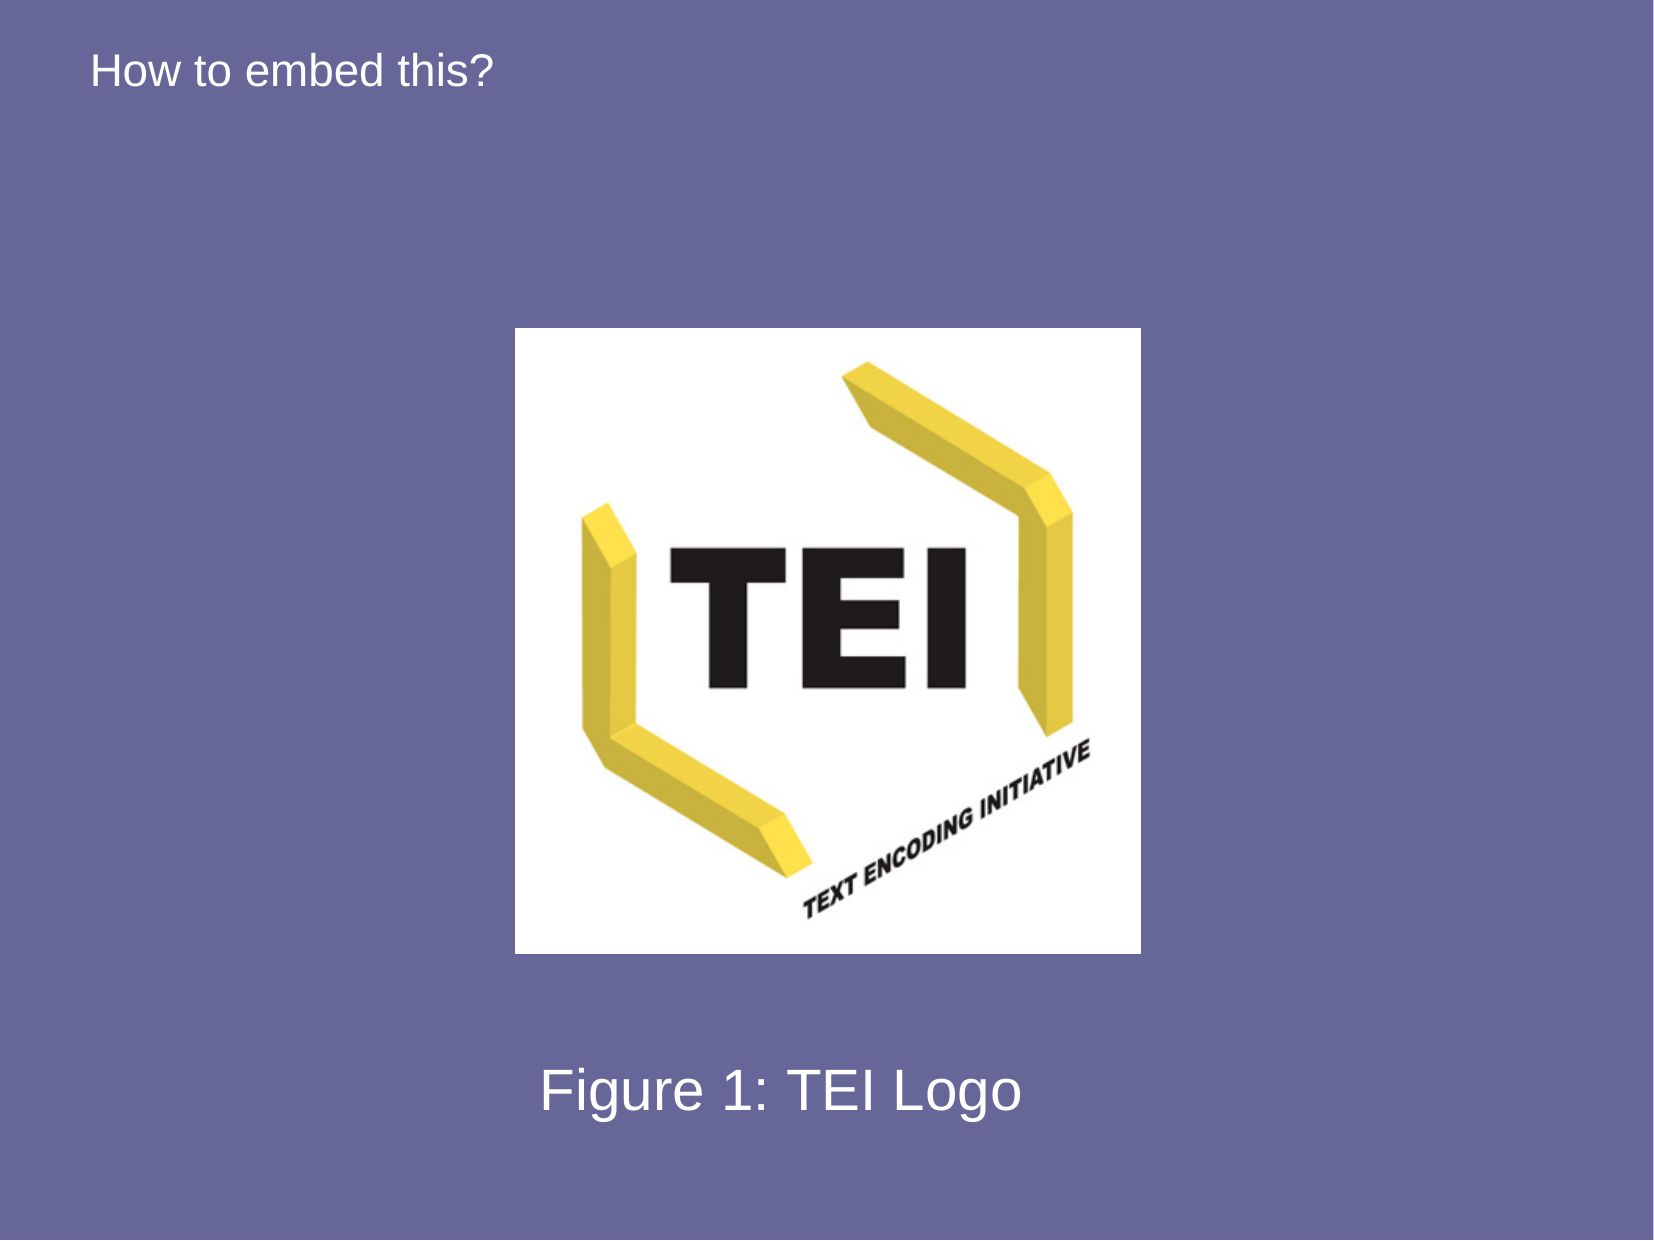

How to embed this?
Figure 1: TEI Logo